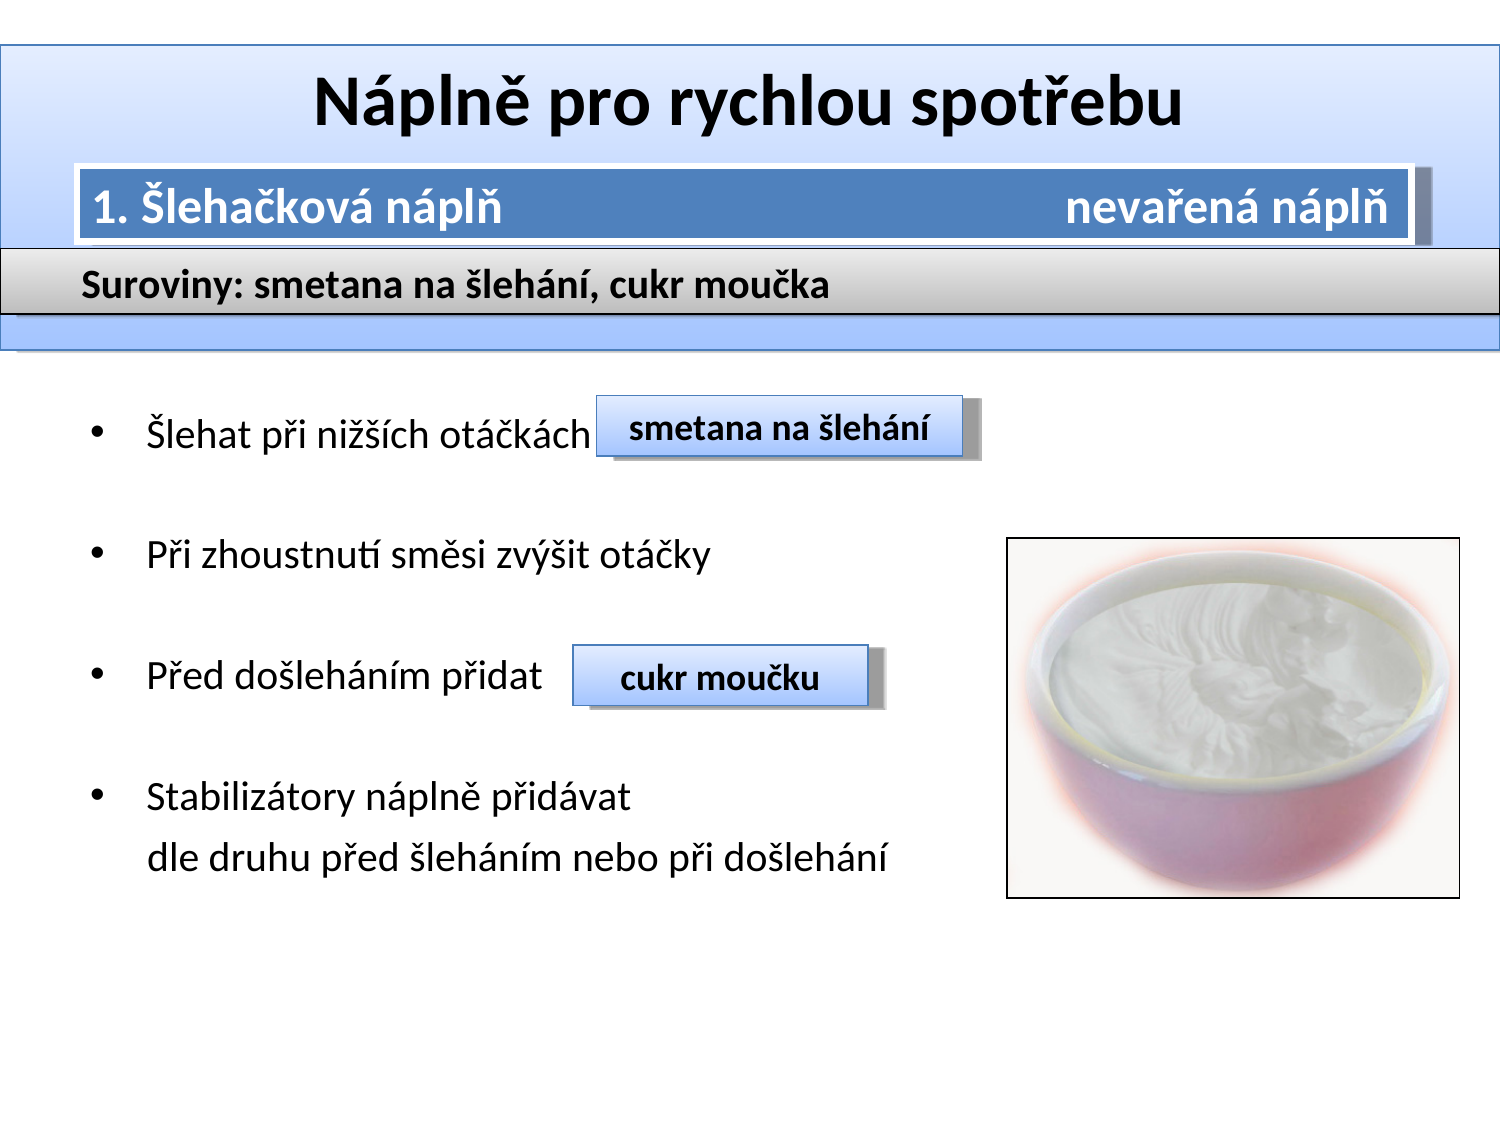

Náplně pro rychlou spotřebu
1. Šlehačková náplň nevařená náplň
 Suroviny: smetana na šlehání, cukr moučka
smetana na šlehání
# Šlehat při nižších otáčkách
Při zhoustnutí směsi zvýšit otáčky
Před došleháním přidat
Stabilizátory náplně přidávat
 dle druhu před šleháním nebo při došlehání
cukr moučku